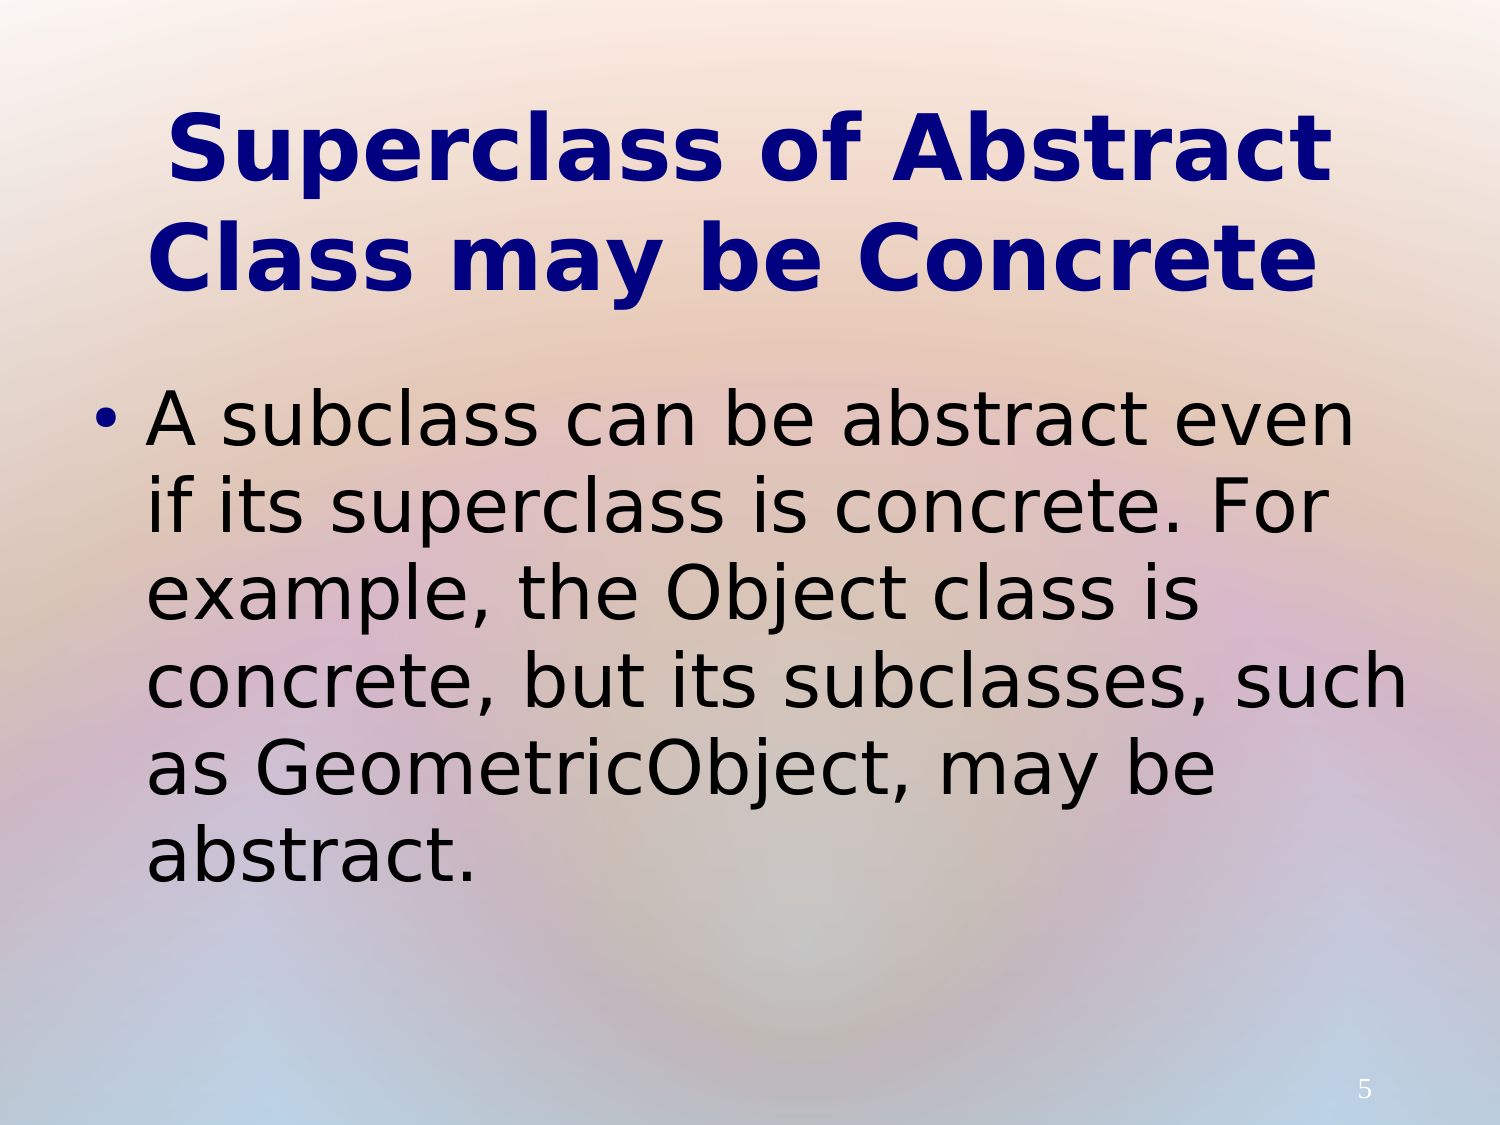

# Superclass of Abstract Class may be Concrete
A subclass can be abstract even if its superclass is concrete. For example, the Object class is concrete, but its subclasses, such as GeometricObject, may be abstract.
Liang, Introduction to Java Programming, Eighth Edition, (c) 2011 Pearson Education, Inc. All rights reserved. 0132130807
5